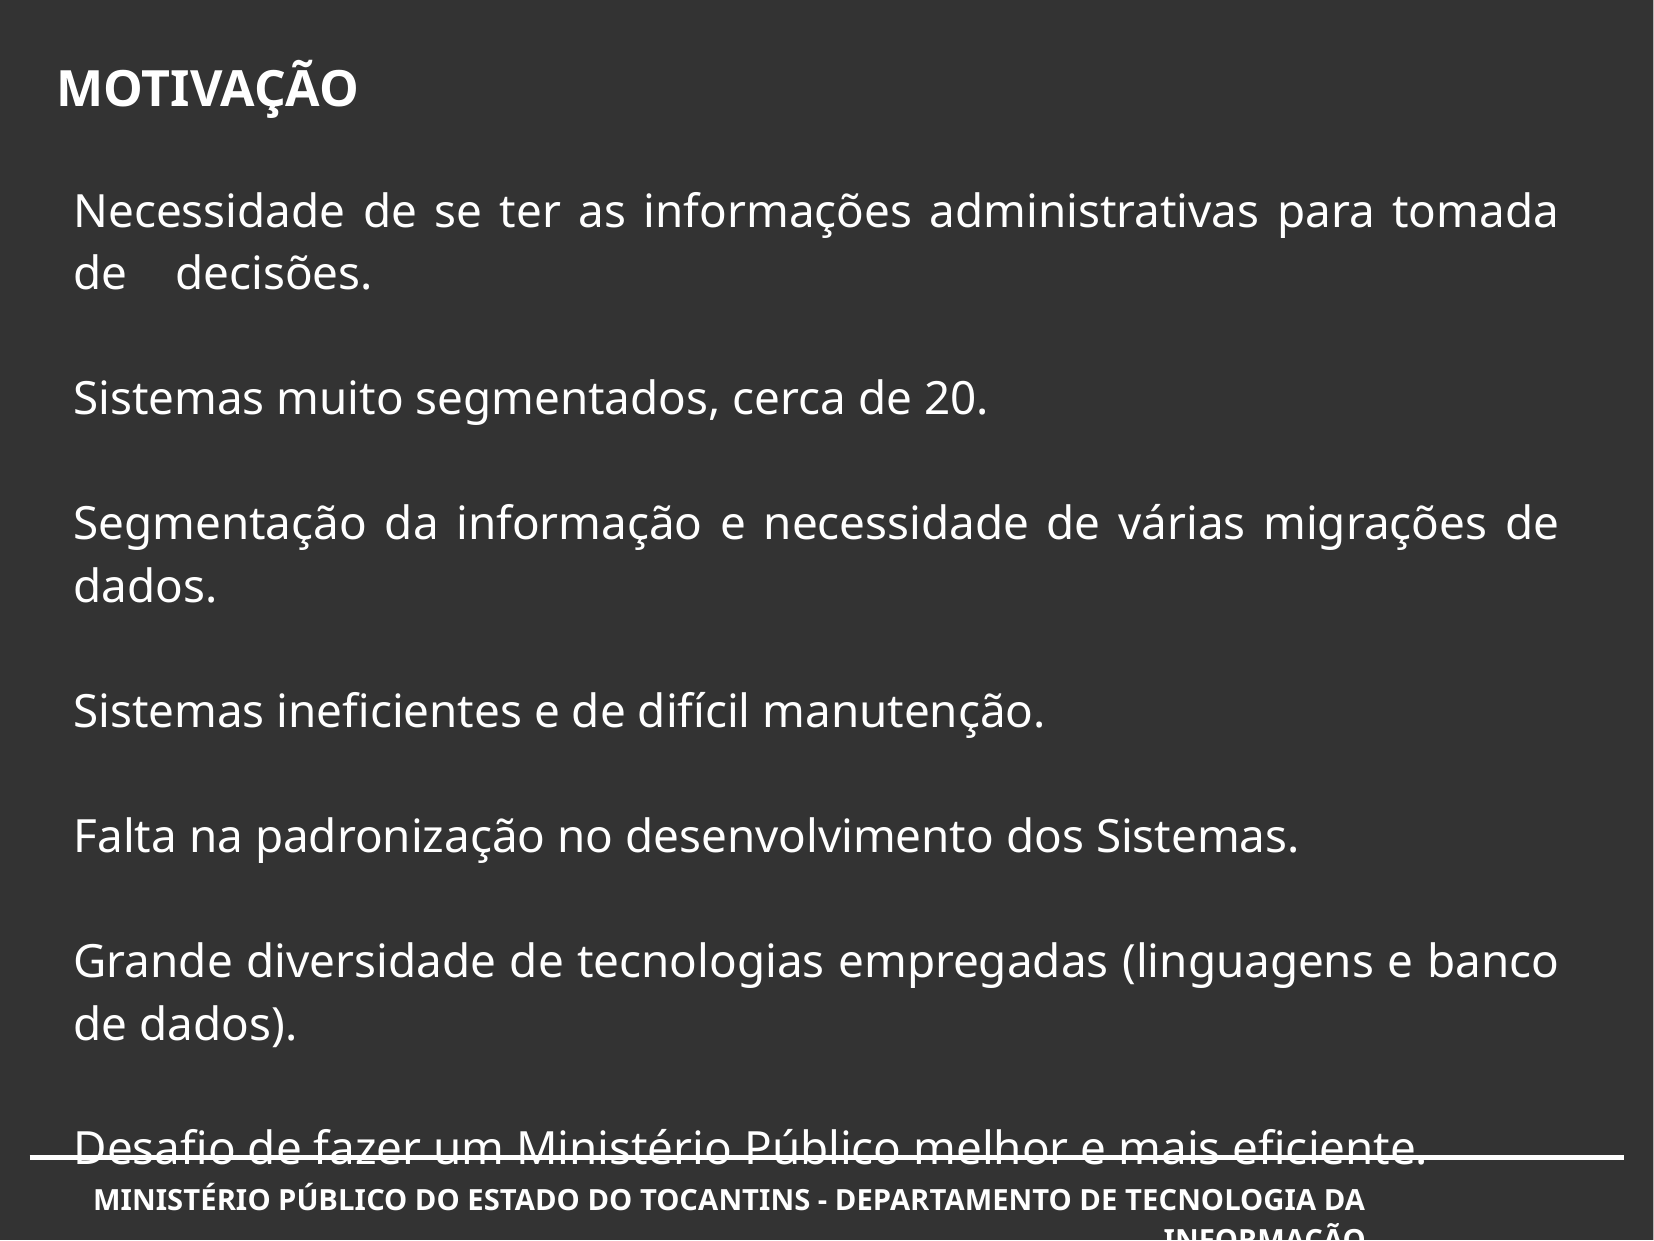

MOTIVAÇÃO
Necessidade de se ter as informações administrativas para tomada de decisões.
Sistemas muito segmentados, cerca de 20.
Segmentação da informação e necessidade de várias migrações de dados.
Sistemas ineficientes e de difícil manutenção.
Falta na padronização no desenvolvimento dos Sistemas.
Grande diversidade de tecnologias empregadas (linguagens e banco de dados).
Desafio de fazer um Ministério Público melhor e mais eficiente.
MINISTÉRIO PÚBLICO DO ESTADO DO TOCANTINS - DEPARTAMENTO DE TECNOLOGIA DA INFORMAÇÃO